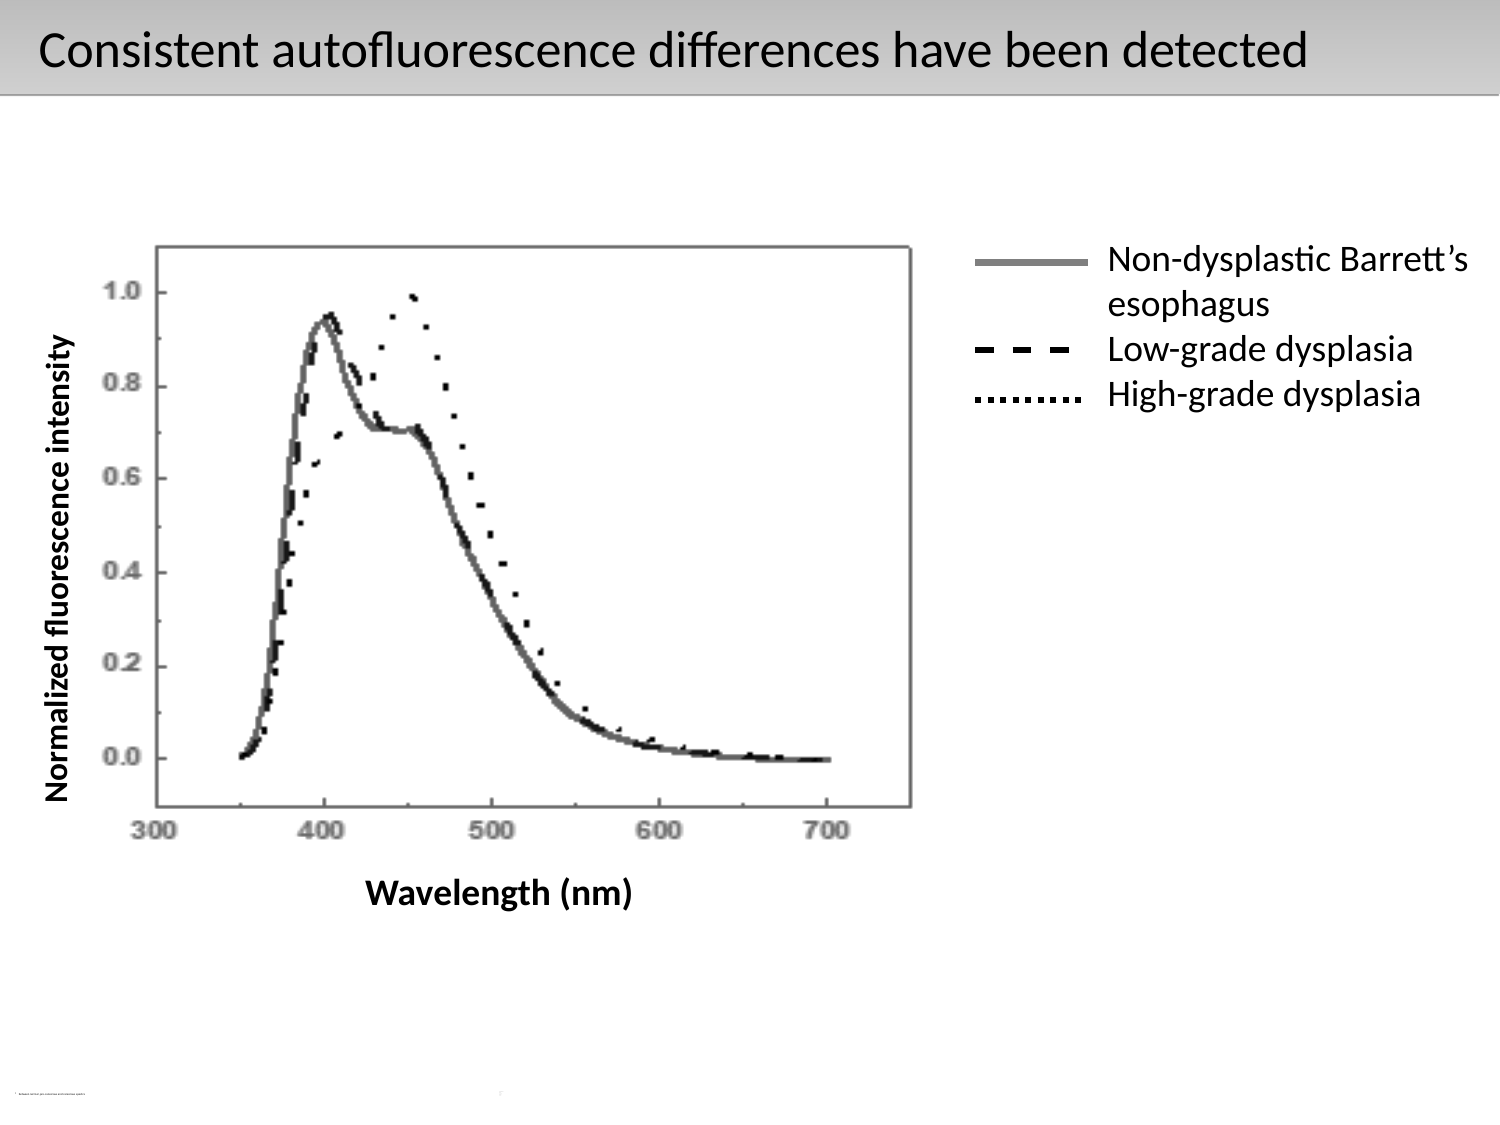

# Consistent autofluorescence differences have been detected
Non-dysplastic Barrett’s
esophagus
Low-grade dysplasia
High-grade dysplasia
Normalized fluorescence intensity
Wavelength (nm)
between normal, pre-cancerous and cancerous spectra
Promising studies in
GI tract
Cervix
Lung
Oral cavity
Breast
Artery
Bladder